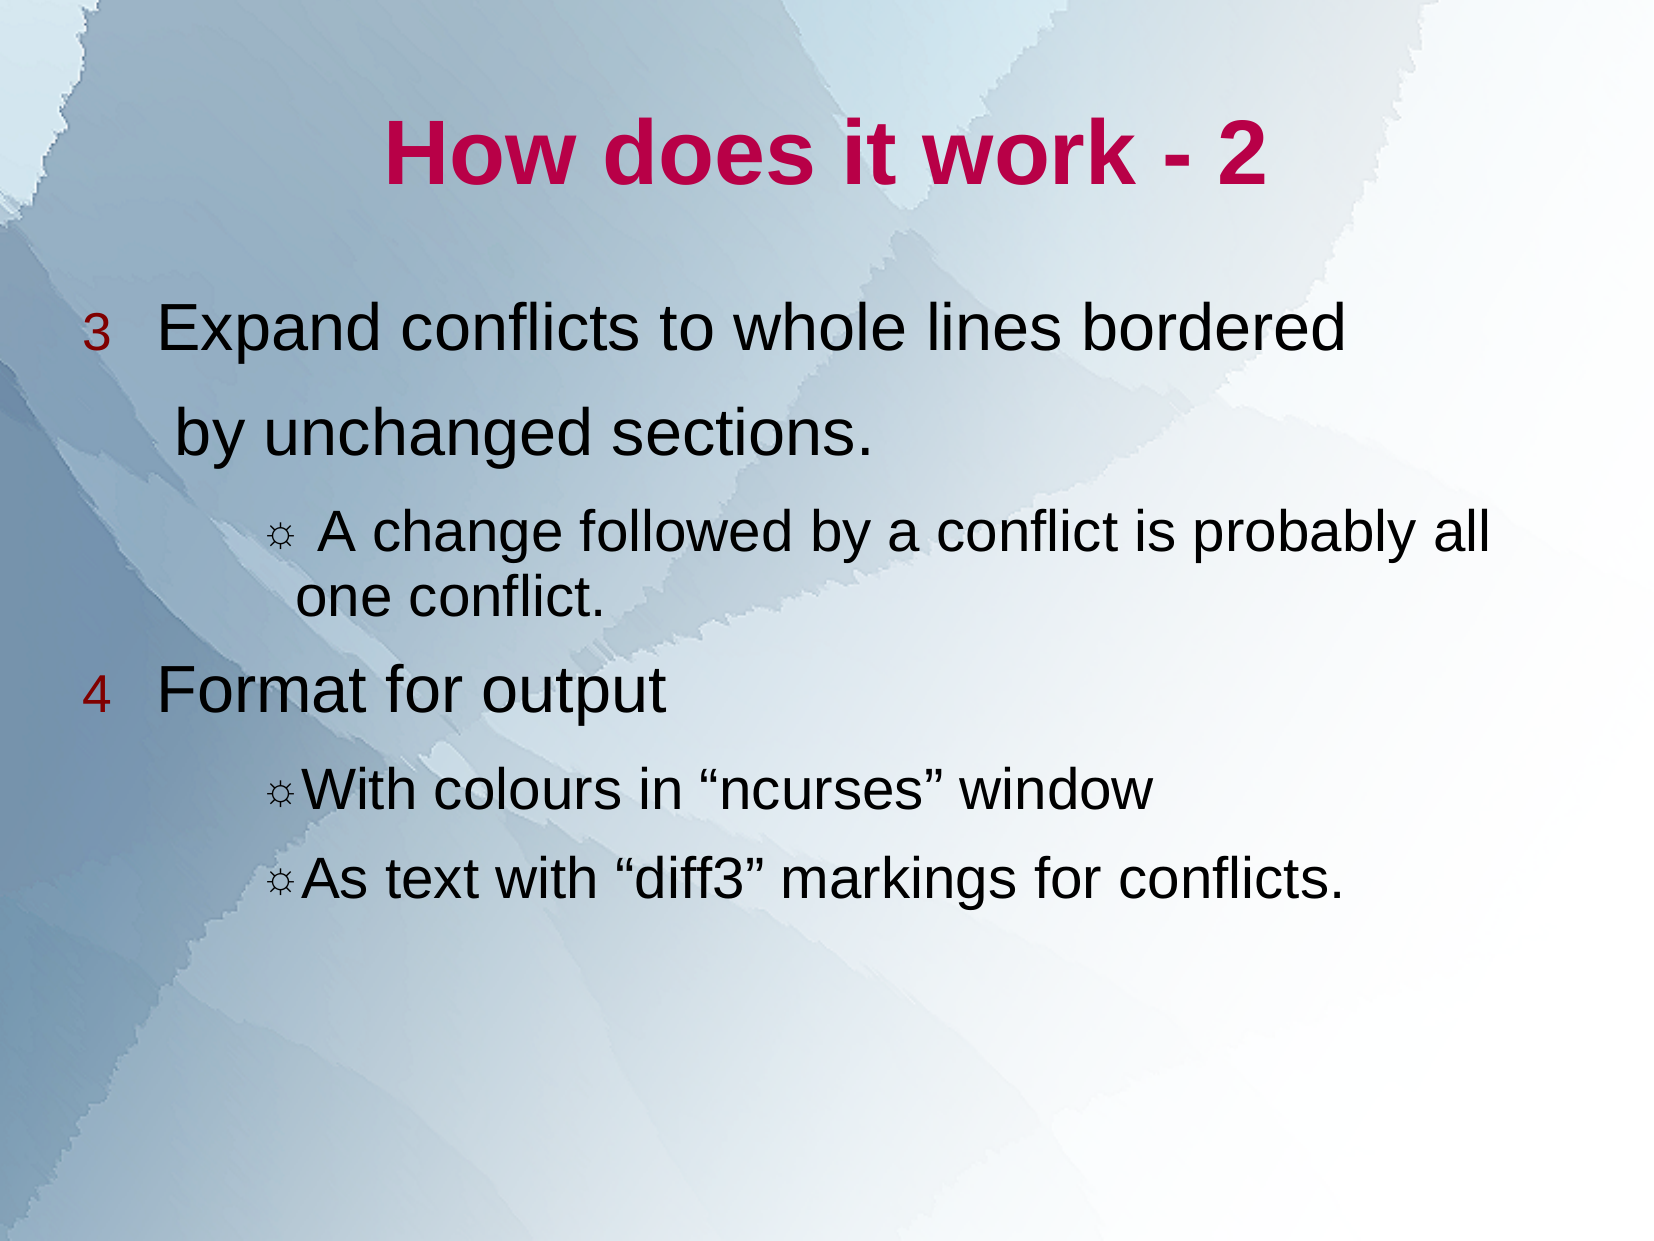

# How does it work - 2
Expand conflicts to whole lines bordered
 by unchanged sections.
 A change followed by a conflict is probably all one conflict.
Format for output
With colours in “ncurses” window
As text with “diff3” markings for conflicts.